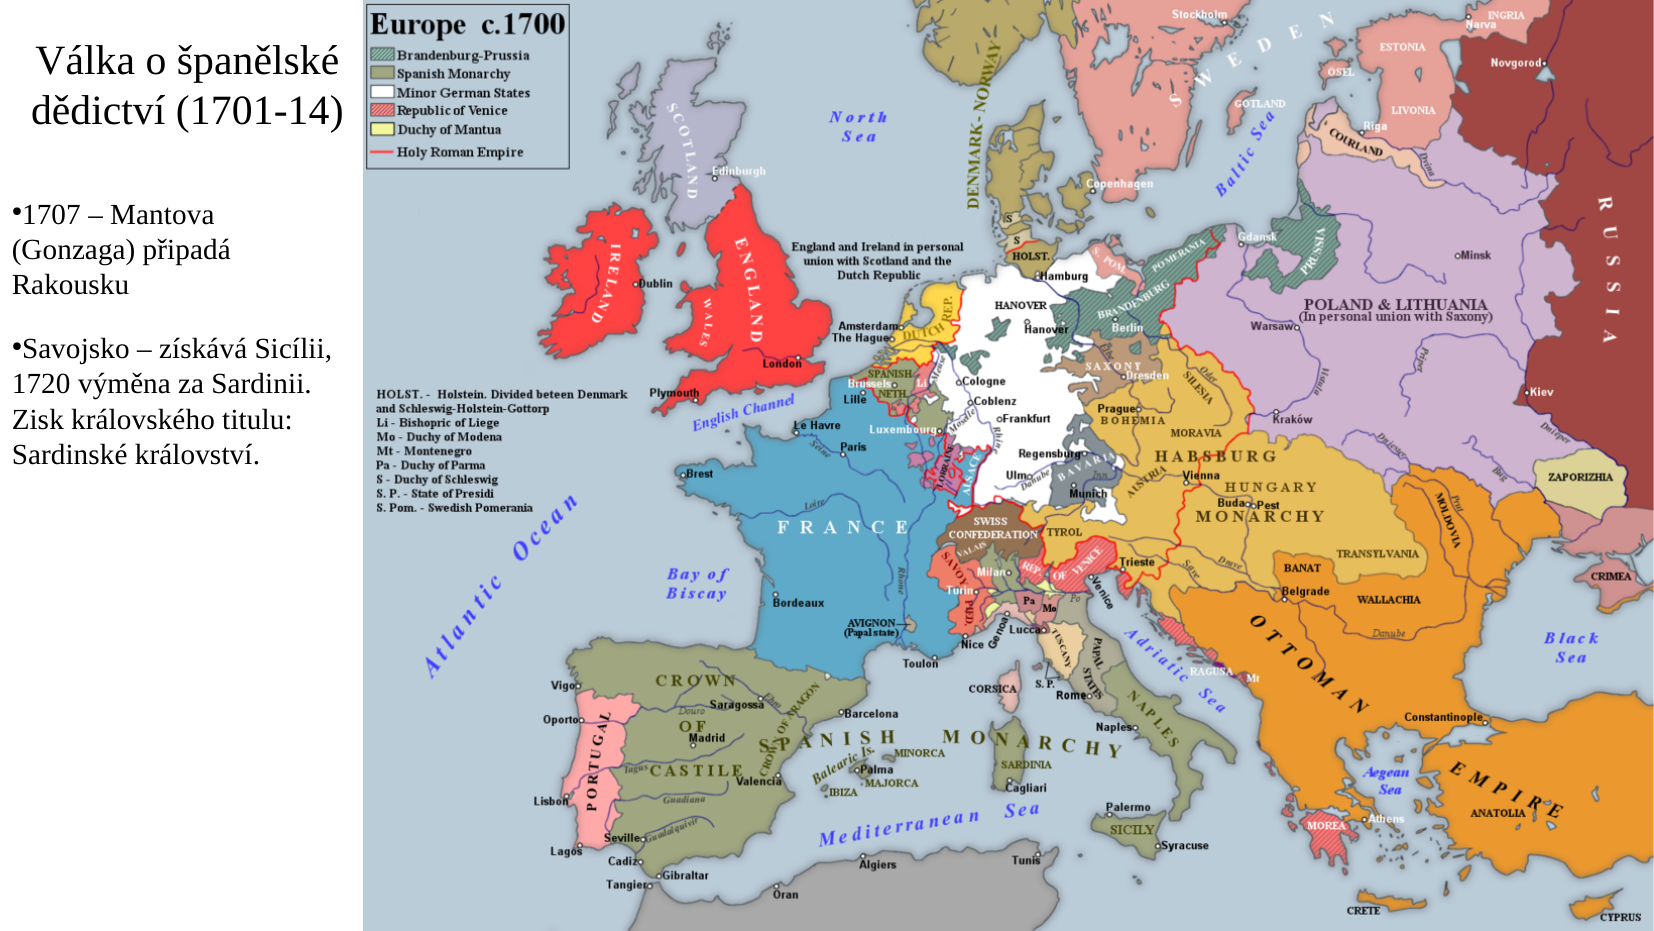

# Válka o španělské dědictví (1701-14)
1707 – Mantova (Gonzaga) připadá Rakousku
Savojsko – získává Sicílii, 1720 výměna za Sardinii. Zisk královského titulu: Sardinské království.